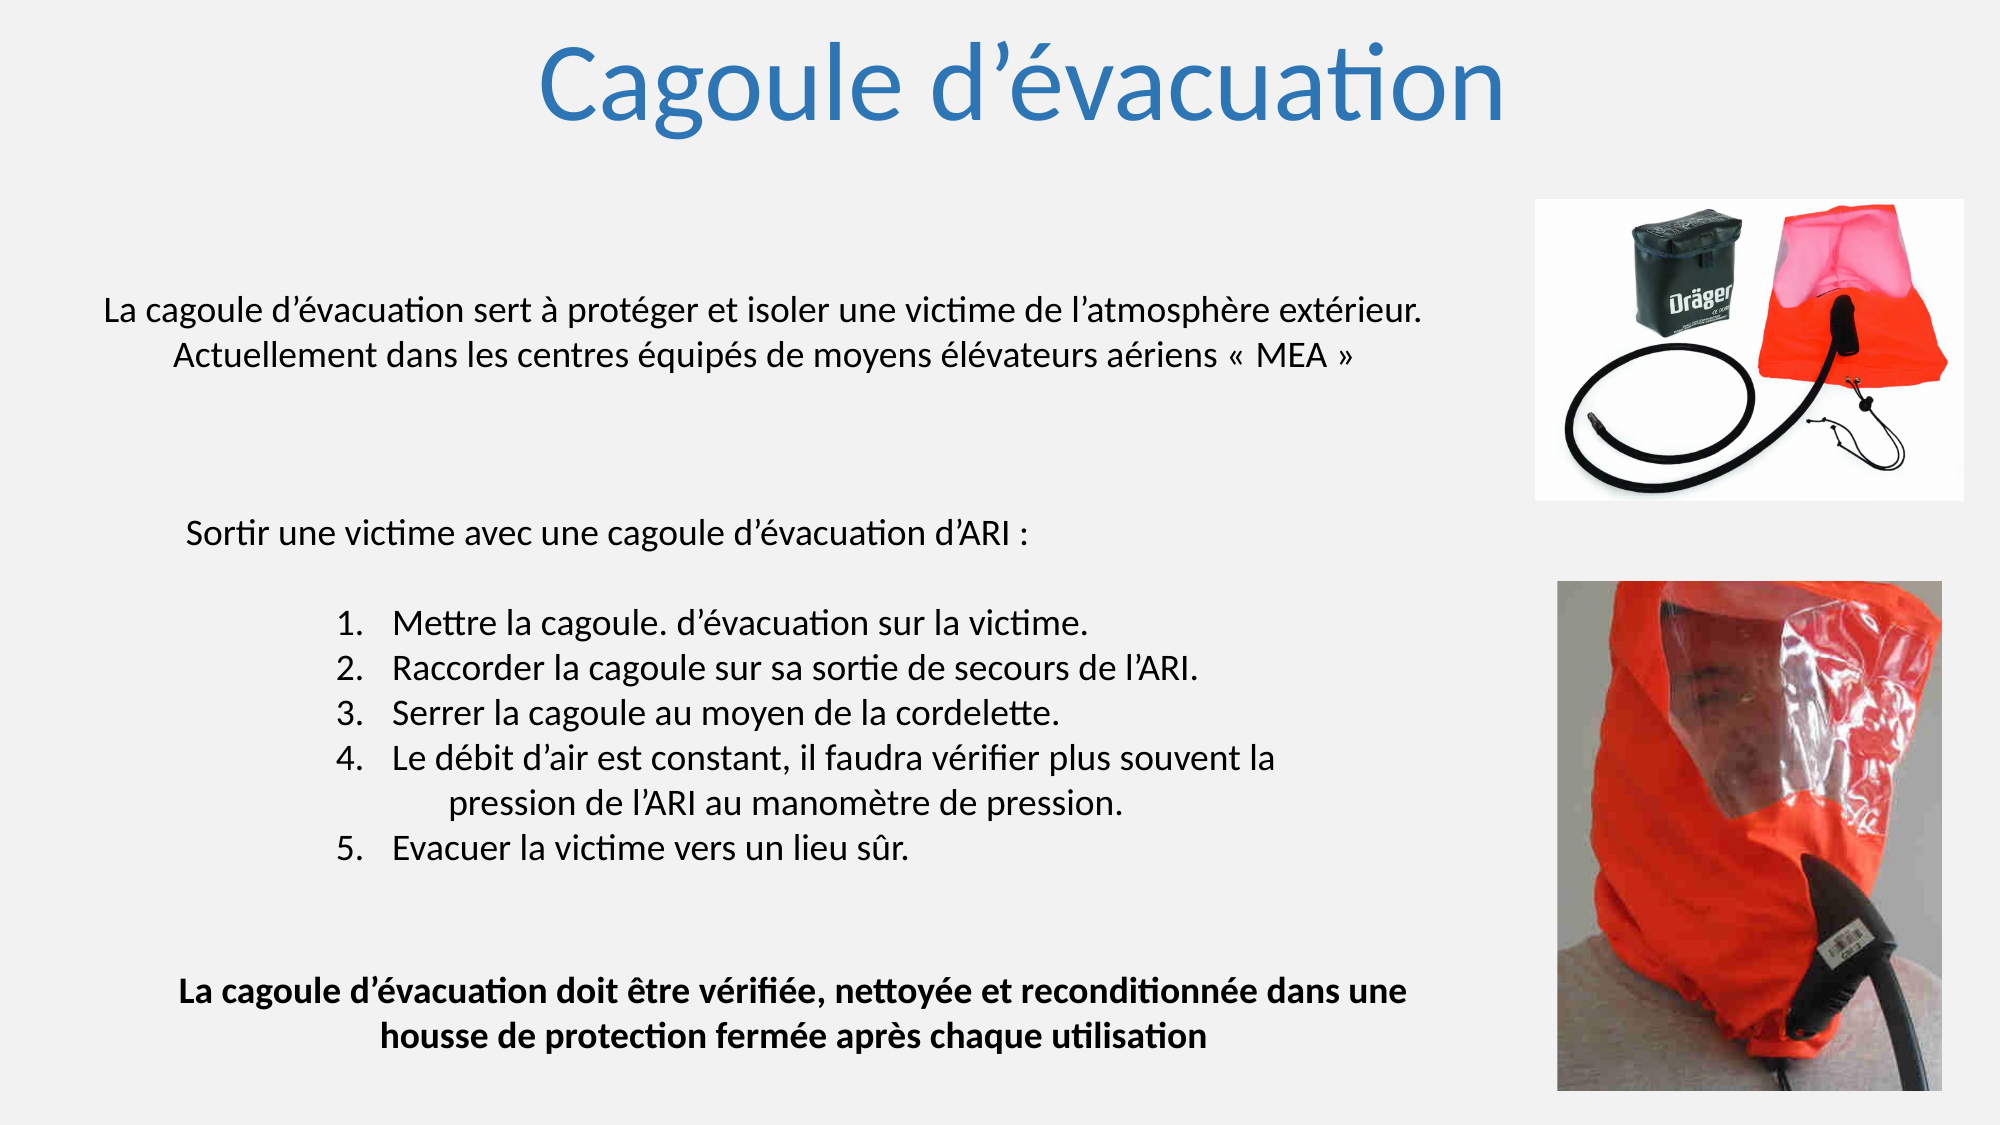

Cagoule d’évacuation
La cagoule d’évacuation sert à protéger et isoler une victime de l’atmosphère extérieur.
Actuellement dans les centres équipés de moyens élévateurs aériens « MEA »
Sortir une victime avec une cagoule d’évacuation d’ARI :
Mettre la cagoule. d’évacuation sur la victime.
Raccorder la cagoule sur sa sortie de secours de l’ARI.
Serrer la cagoule au moyen de la cordelette.
Le débit d’air est constant, il faudra vérifier plus souvent la pression de l’ARI au manomètre de pression.
Evacuer la victime vers un lieu sûr.
La cagoule d’évacuation doit être vérifiée, nettoyée et reconditionnée dans une housse de protection fermée après chaque utilisation